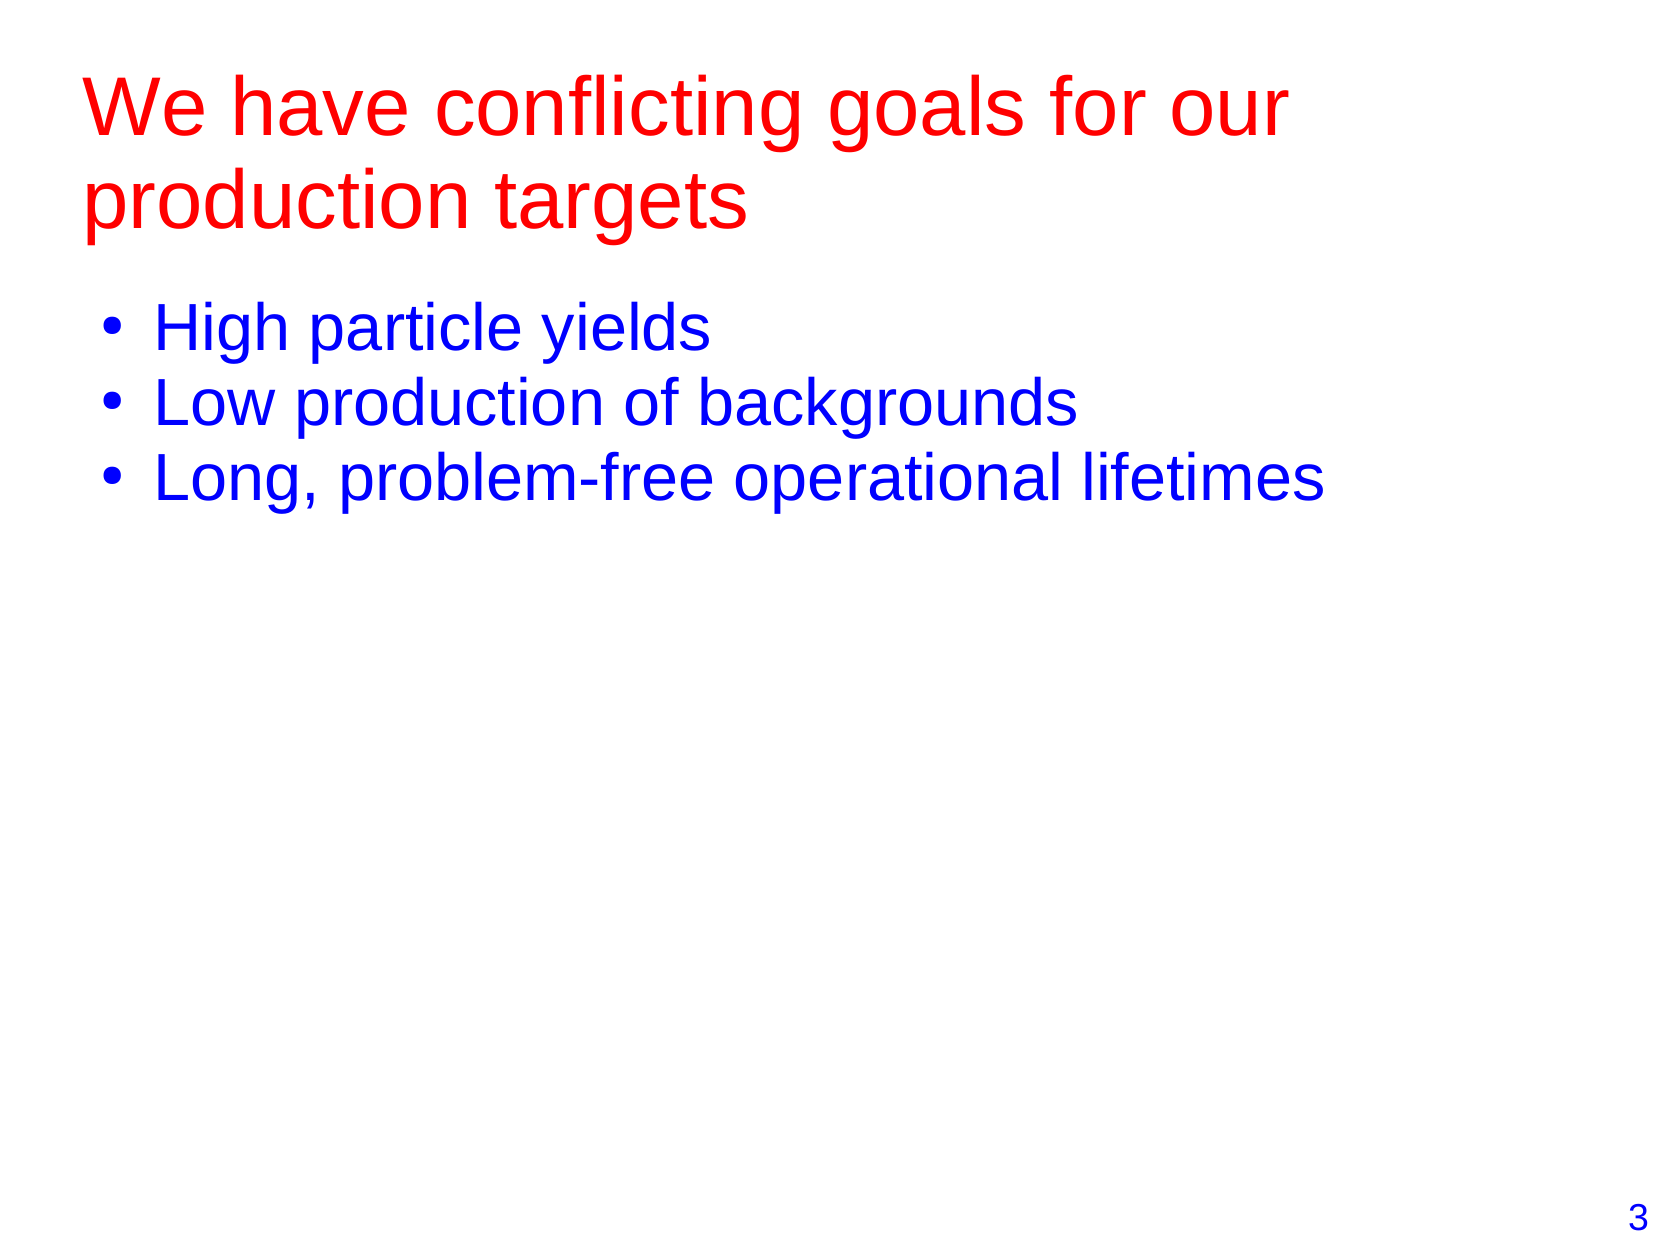

# We have conflicting goals for our production targets
High particle yields
Low production of backgrounds
Long, problem-free operational lifetimes